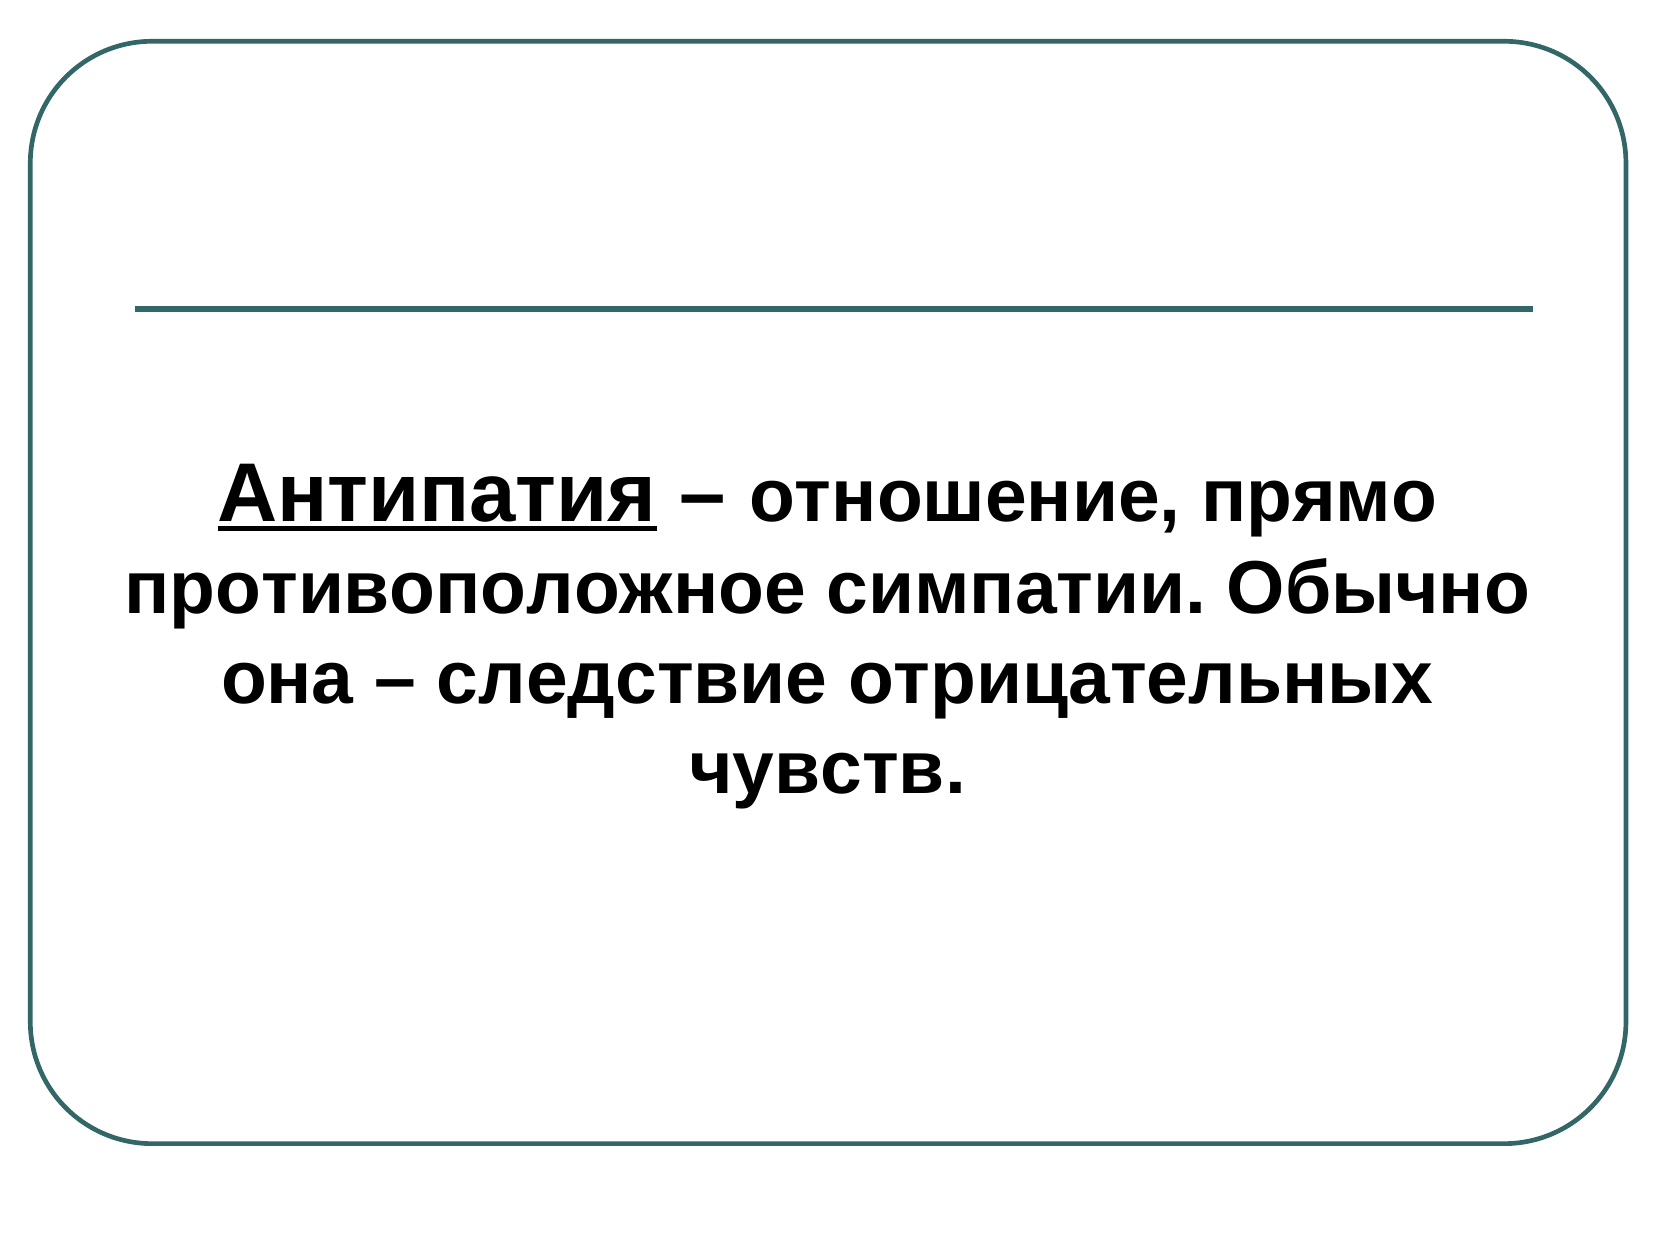

# Антипатия – отношение, прямо противоположное симпатии. Обычно она – следствие отрицательных чувств.